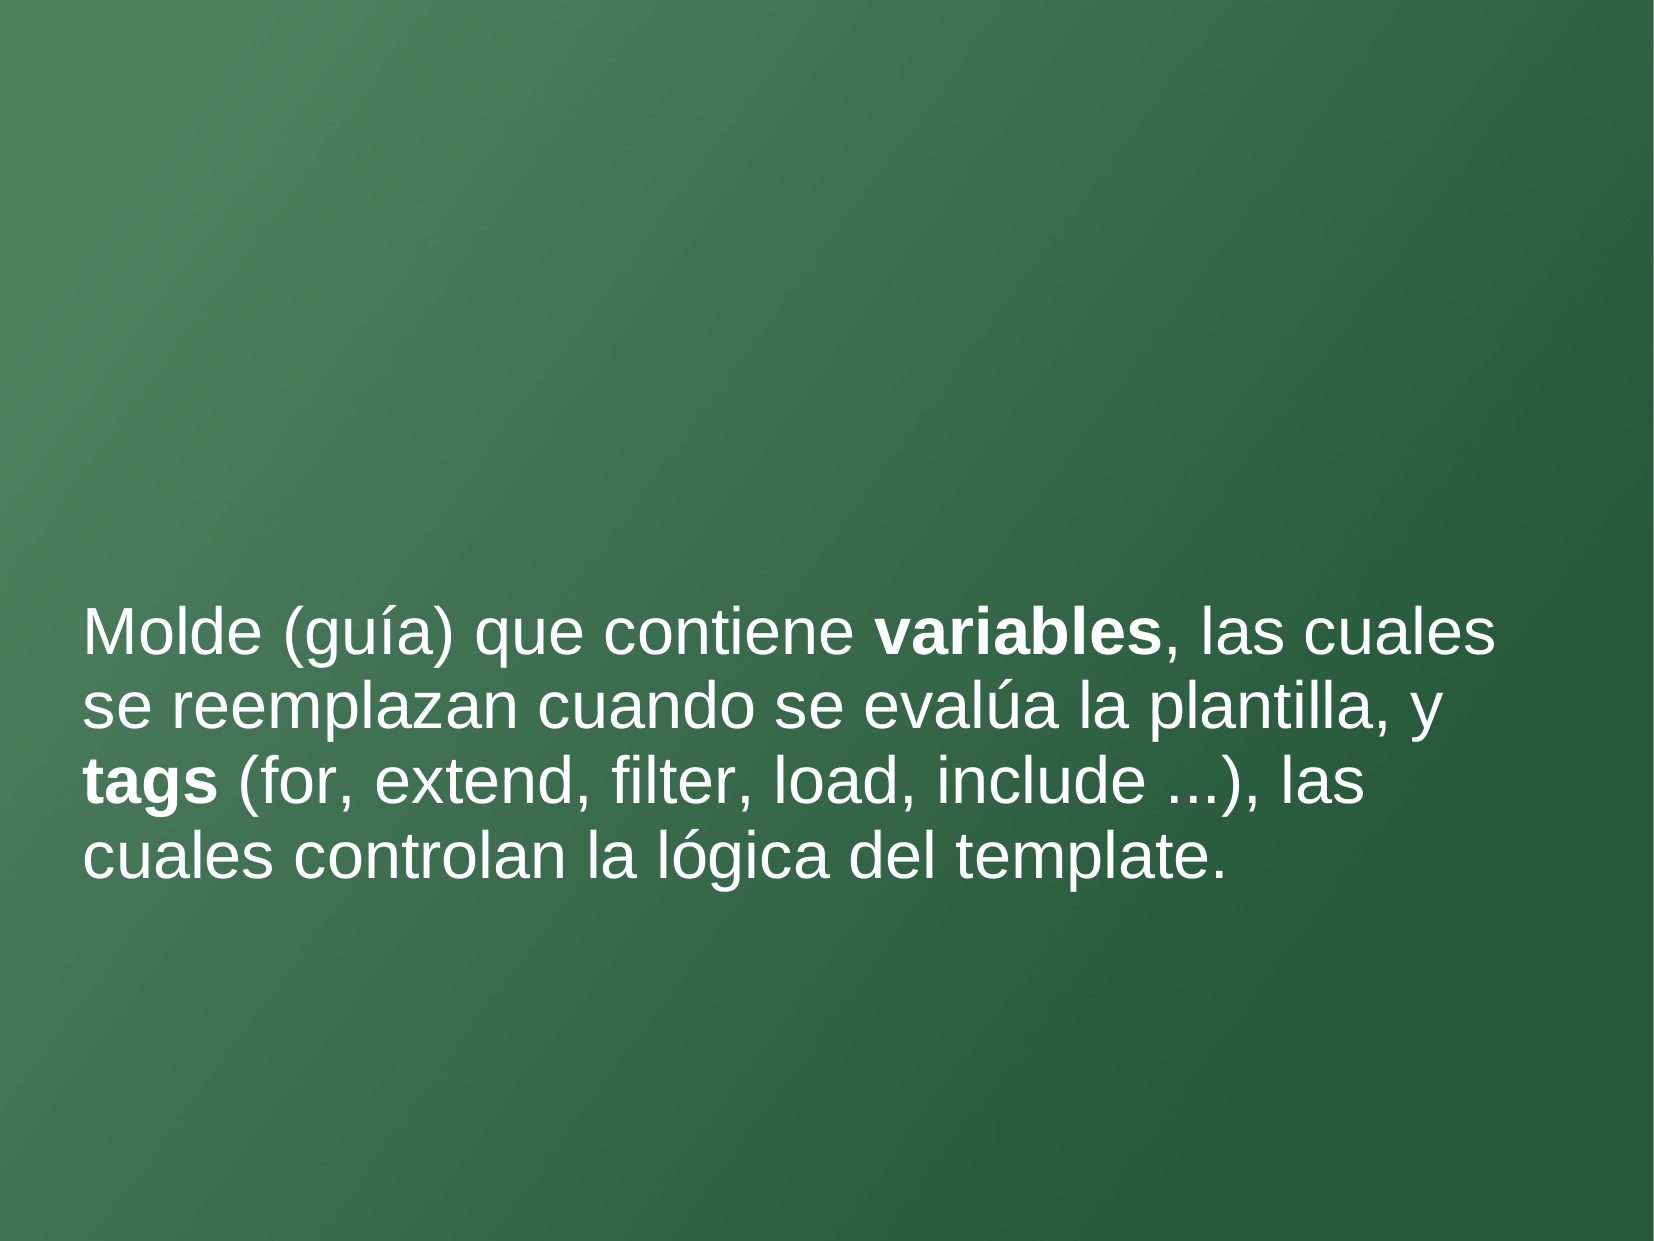

# Molde (guía) que contiene variables, las cuales se reemplazan cuando se evalúa la plantilla, y tags (for, extend, filter, load, include ...), las cuales controlan la lógica del template.